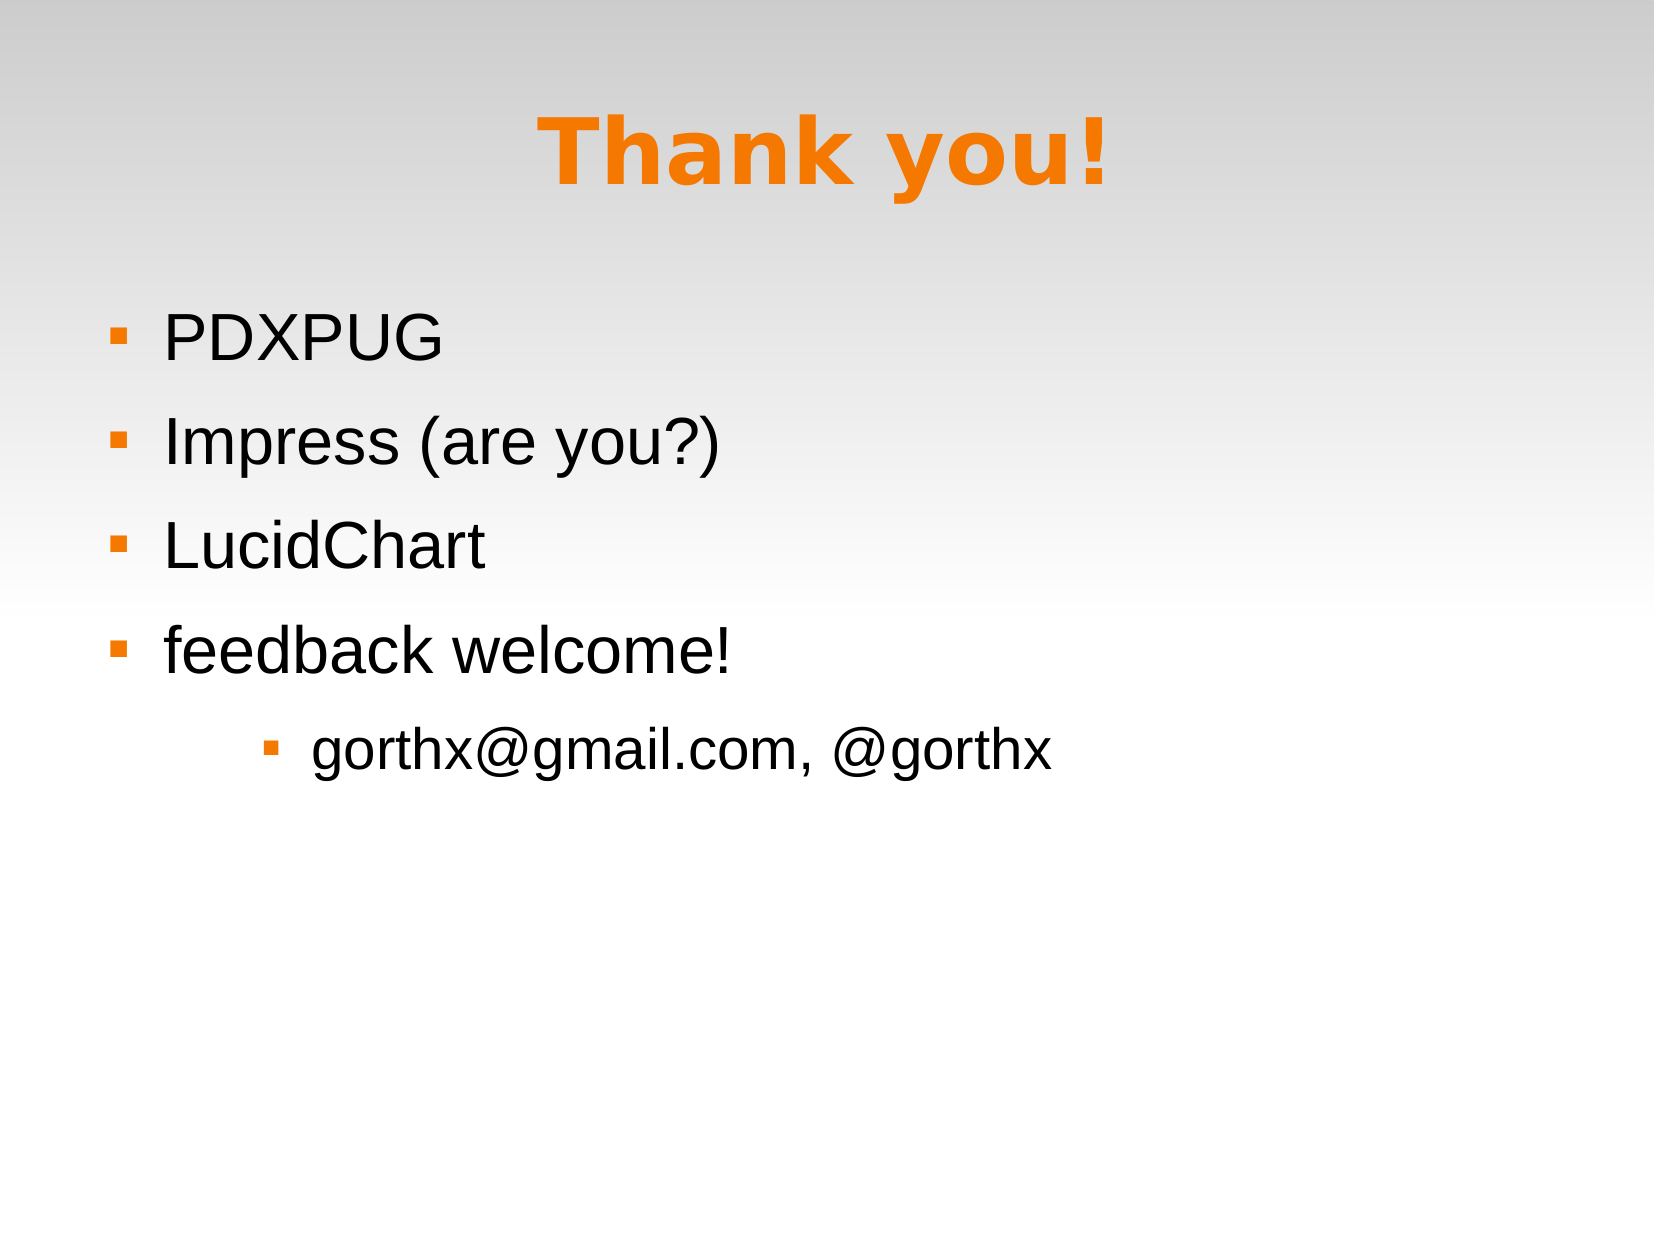

# Thank you!
PDXPUG
Impress (are you?)
LucidChart
feedback welcome!
gorthx@gmail.com, @gorthx